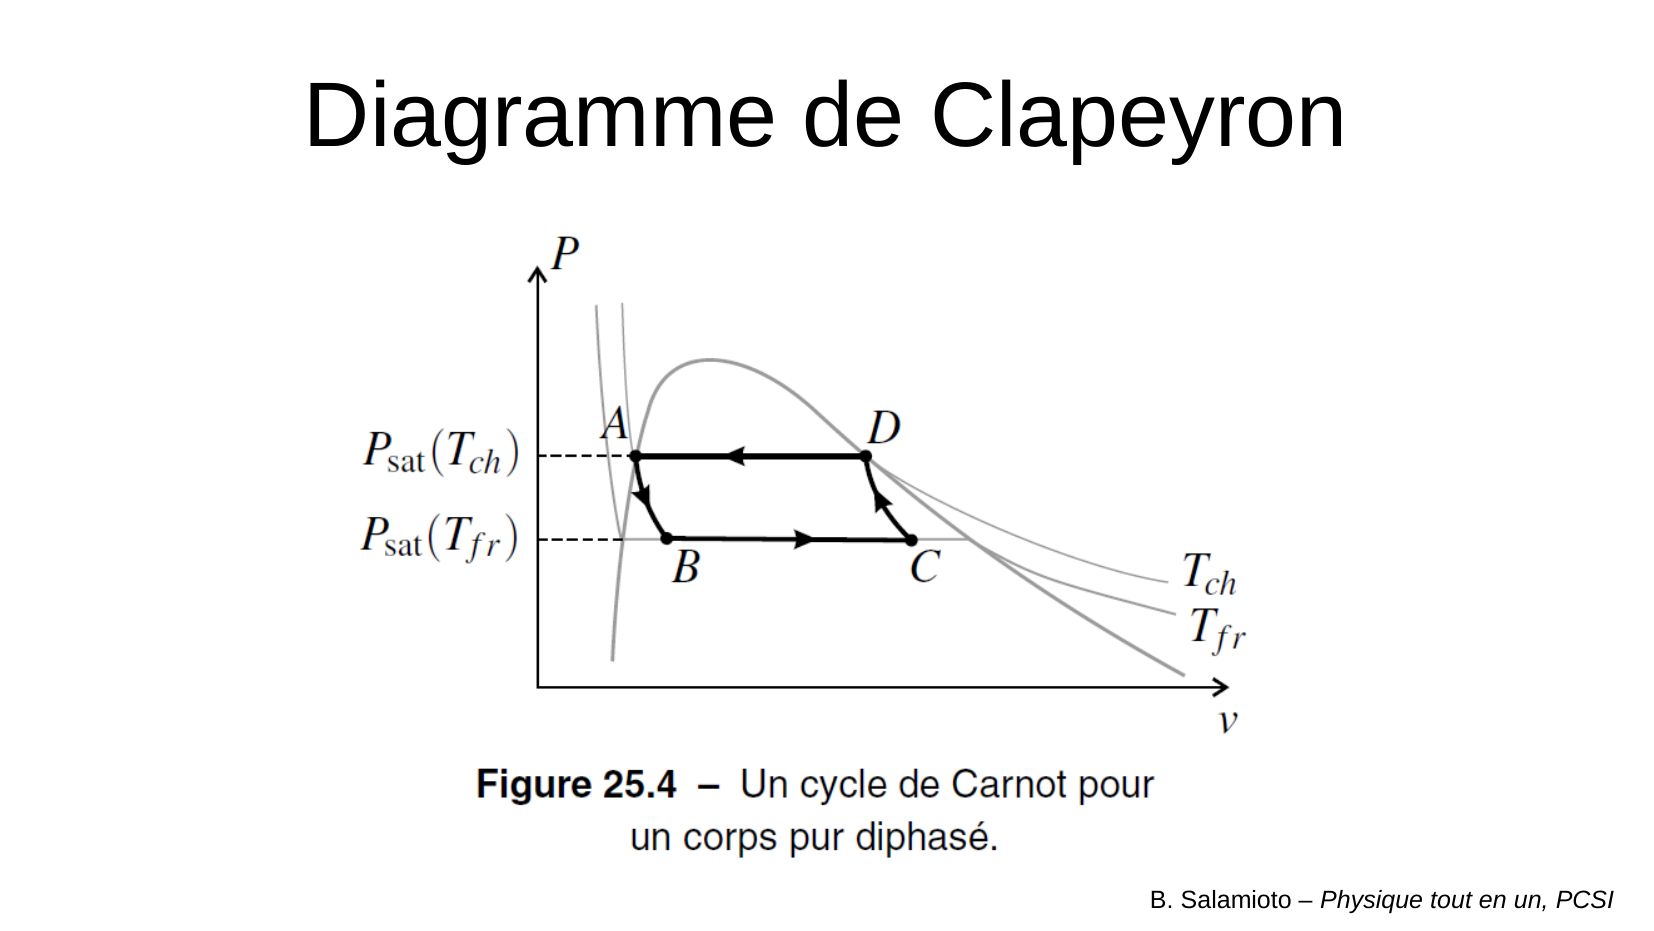

# Diagramme de Clapeyron
B. Salamioto – Physique tout en un, PCSI